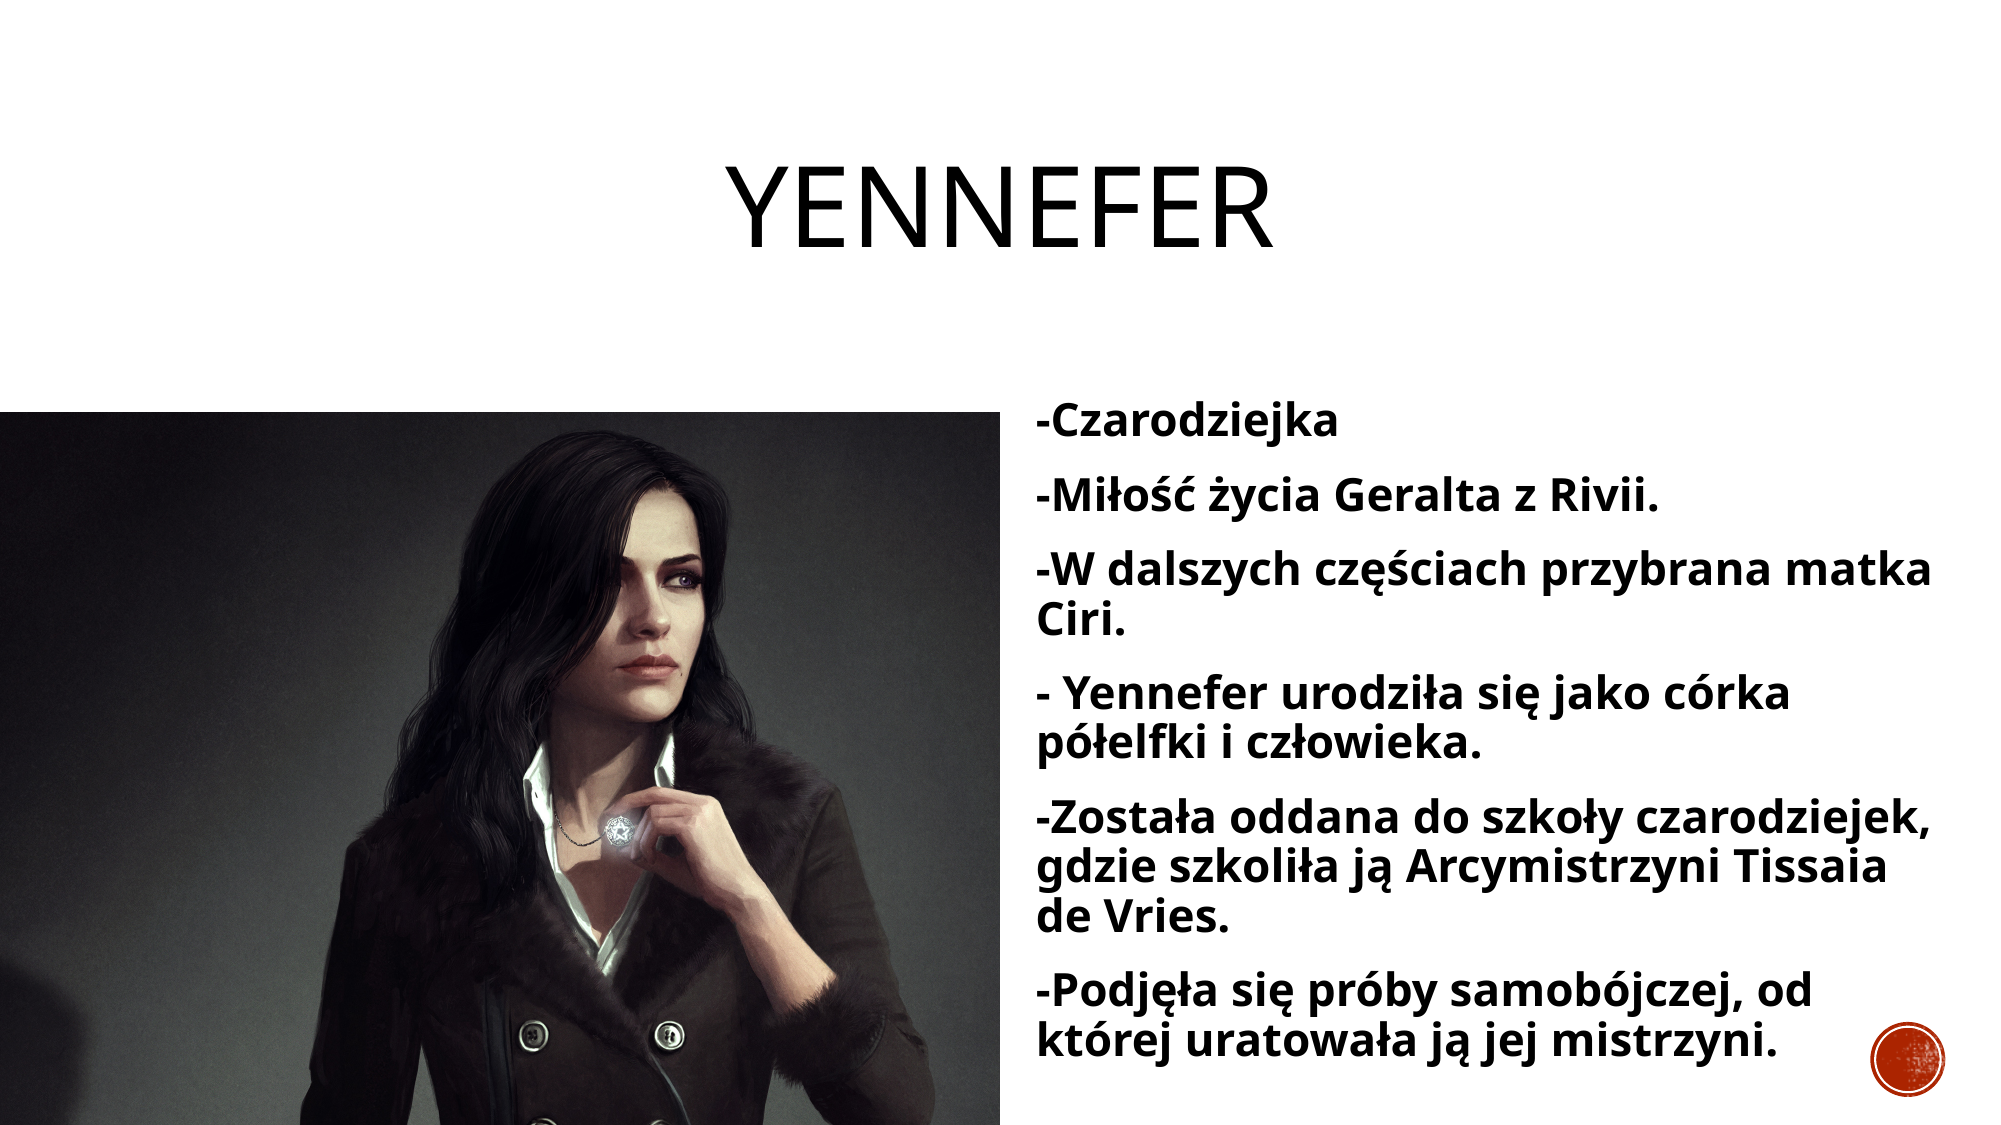

# yennefer
-Czarodziejka
-Miłość życia Geralta z Rivii.
-W dalszych częściach przybrana matka Ciri.
- Yennefer urodziła się jako córka półelfki i człowieka.
-Została oddana do szkoły czarodziejek, gdzie szkoliła ją Arcymistrzyni Tissaia de Vries.
-Podjęła się próby samobójczej, od której uratowała ją jej mistrzyni.